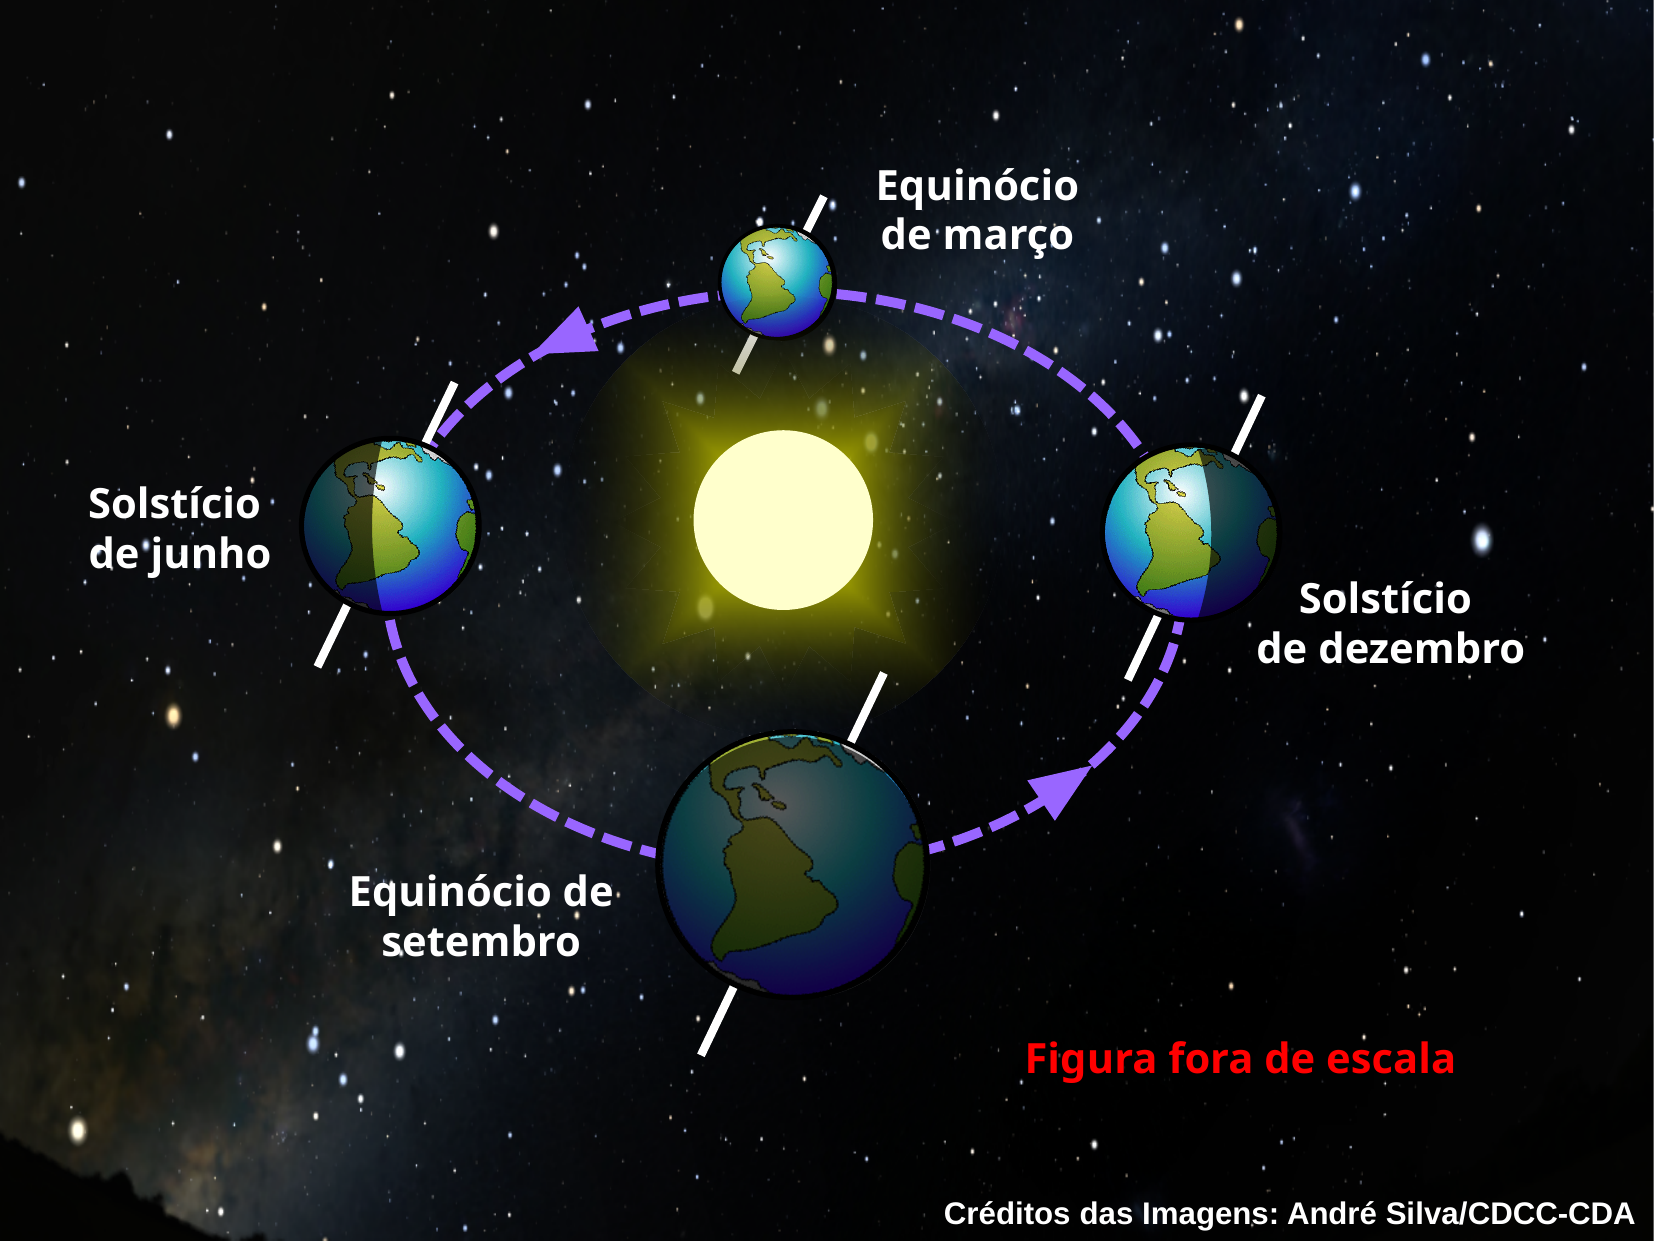

Equinócio de março
Solstício
de junho
Solstício
de dezembro
Equinócio de setembro
Figura fora de escala
Créditos das Imagens: André Silva/CDCC-CDA